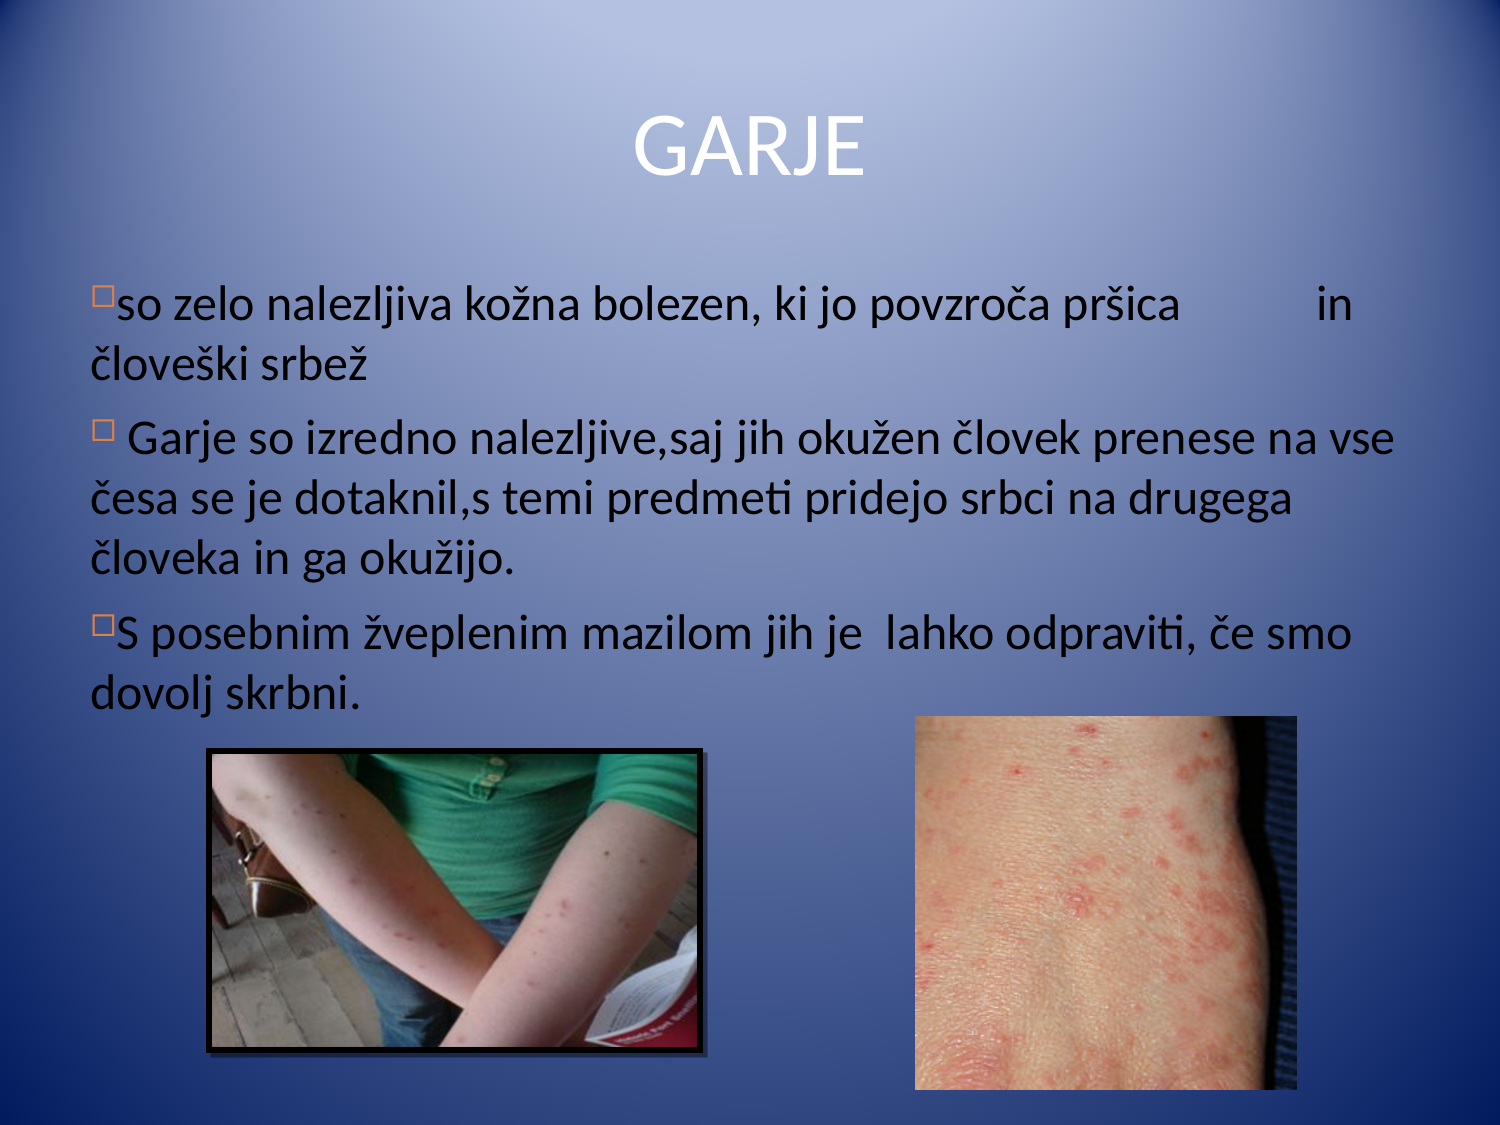

# GARJE
so zelo nalezljiva kožna bolezen, ki jo povzroča pršica in človeški srbež
 Garje so izredno nalezljive,saj jih okužen človek prenese na vse česa se je dotaknil,s temi predmeti pridejo srbci na drugega človeka in ga okužijo.
S posebnim žveplenim mazilom jih je lahko odpraviti, če smo dovolj skrbni.